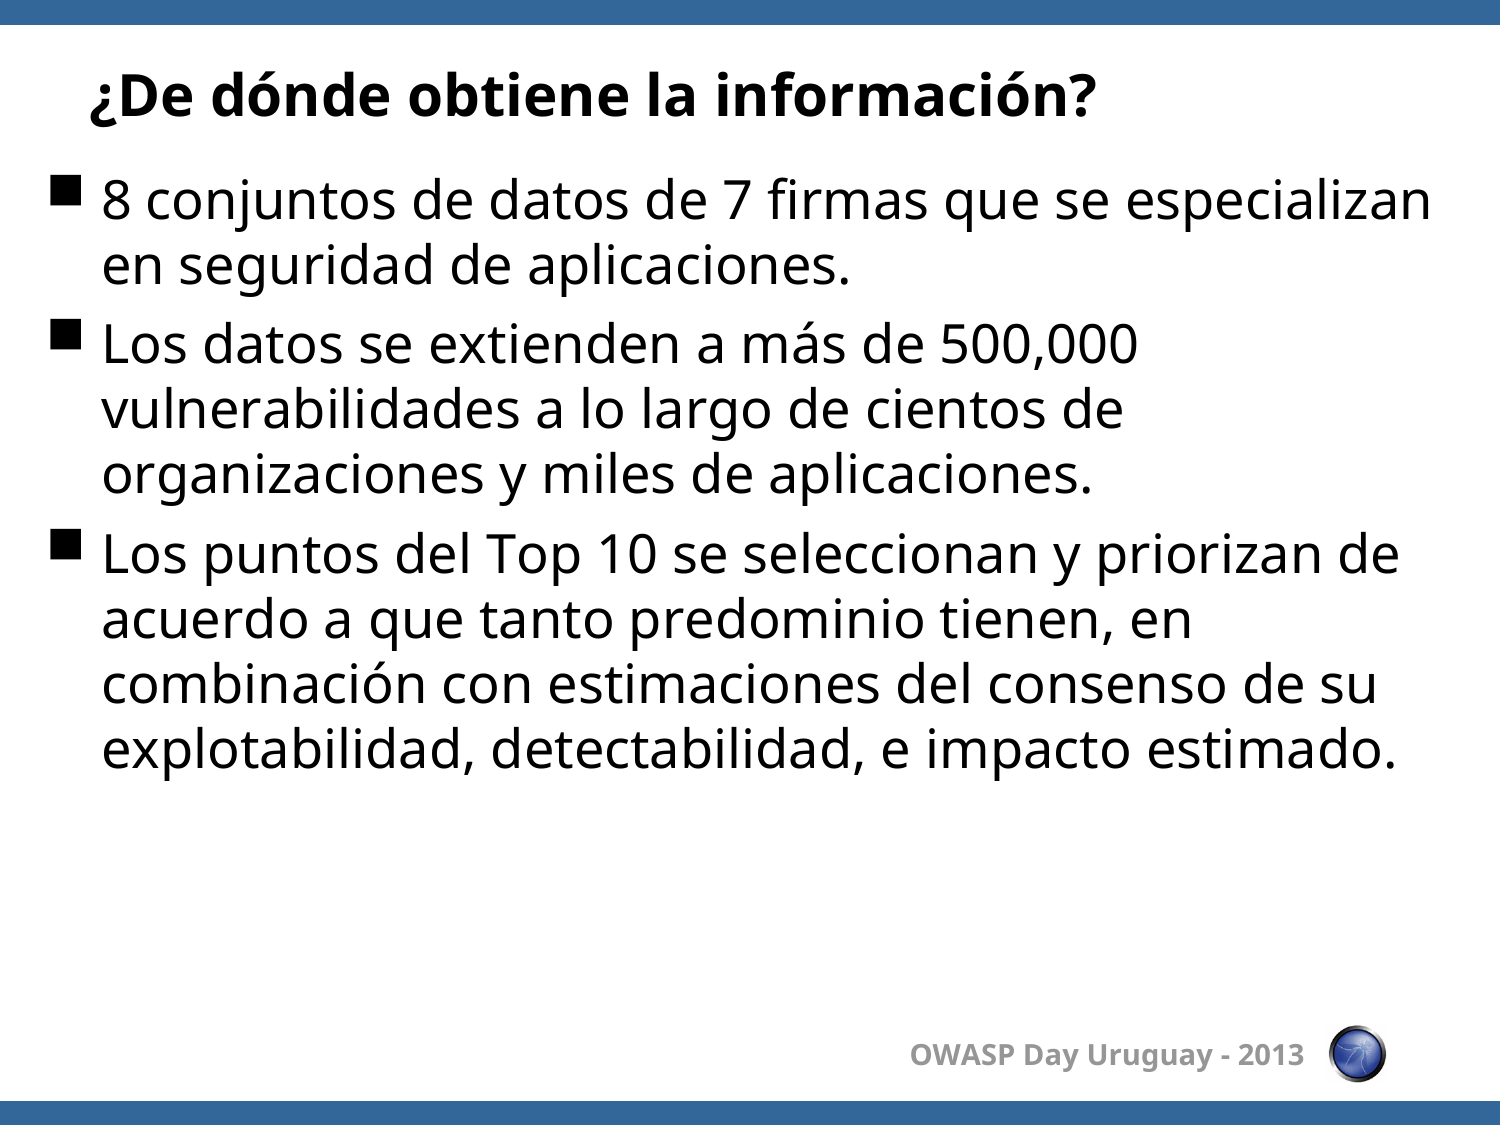

# ¿De dónde obtiene la información?
8 conjuntos de datos de 7 firmas que se especializan en seguridad de aplicaciones.
Los datos se extienden a más de 500,000 vulnerabilidades a lo largo de cientos de organizaciones y miles de aplicaciones.
Los puntos del Top 10 se seleccionan y priorizan de acuerdo a que tanto predominio tienen, en combinación con estimaciones del consenso de su explotabilidad, detectabilidad, e impacto estimado.